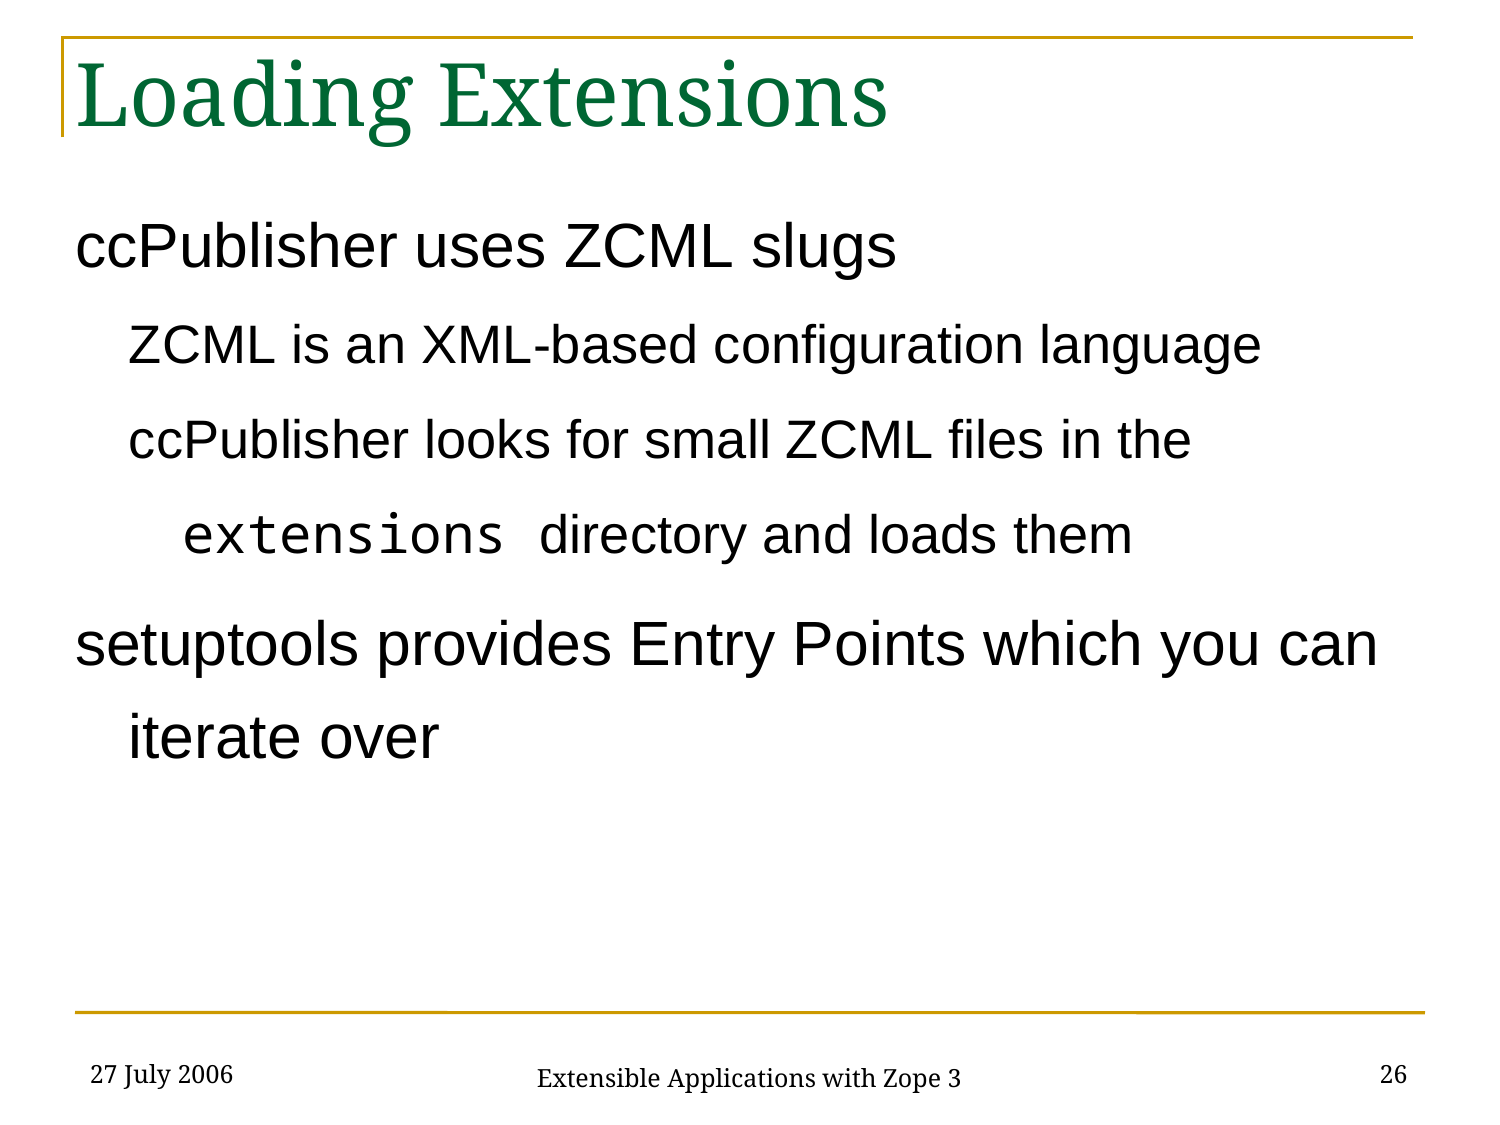

# Loading Extensions
ccPublisher uses ZCML slugs
ZCML is an XML-based configuration language
ccPublisher looks for small ZCML files in the extensions directory and loads them
setuptools provides Entry Points which you can iterate over
Extensible Applications with Zope 3
27 July 2006
26